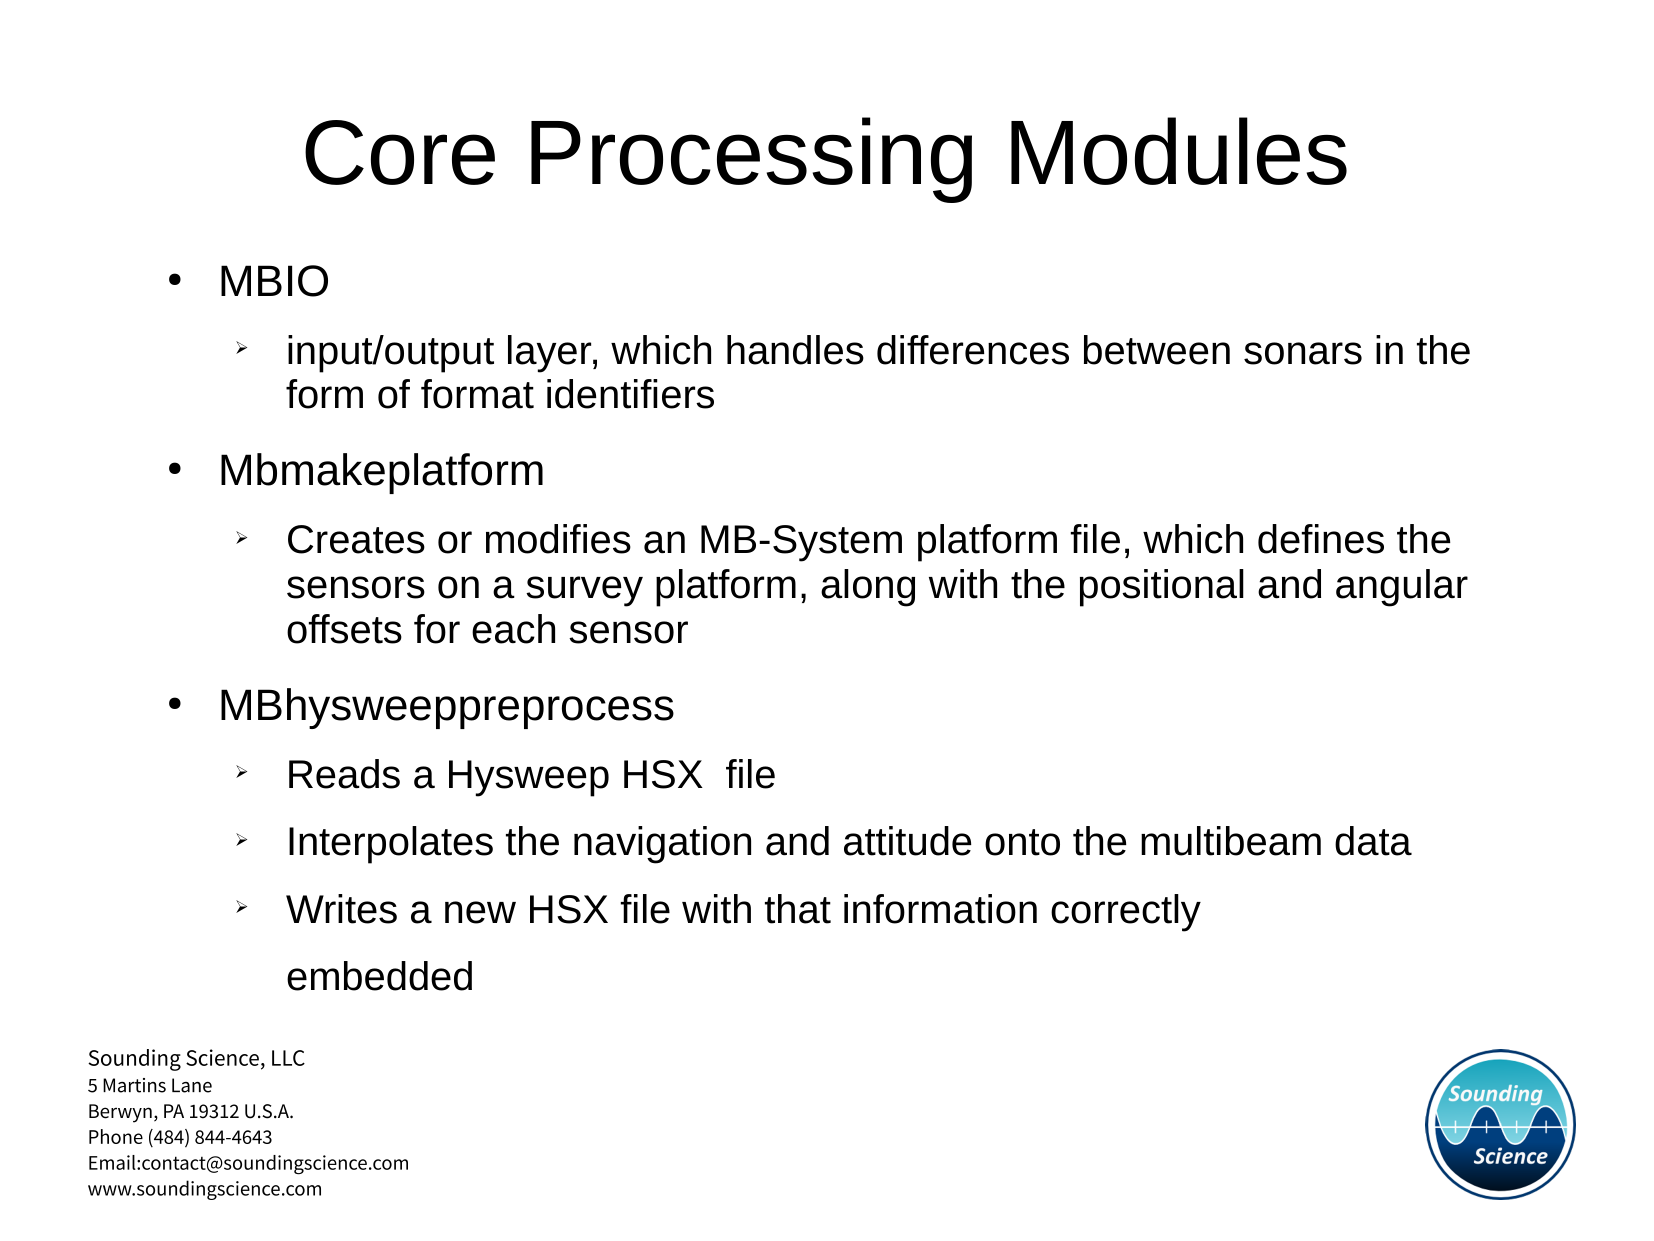

# Core Processing Modules
MBIO
input/output layer, which handles differences between sonars in the form of format identifiers
Mbmakeplatform
Creates or modifies an MB-System platform file, which defines the sensors on a survey platform, along with the positional and angular offsets for each sensor
MBhysweeppreprocess
Reads a Hysweep HSX file
Interpolates the navigation and attitude onto the multibeam data
Writes a new HSX file with that information correctly
embedded